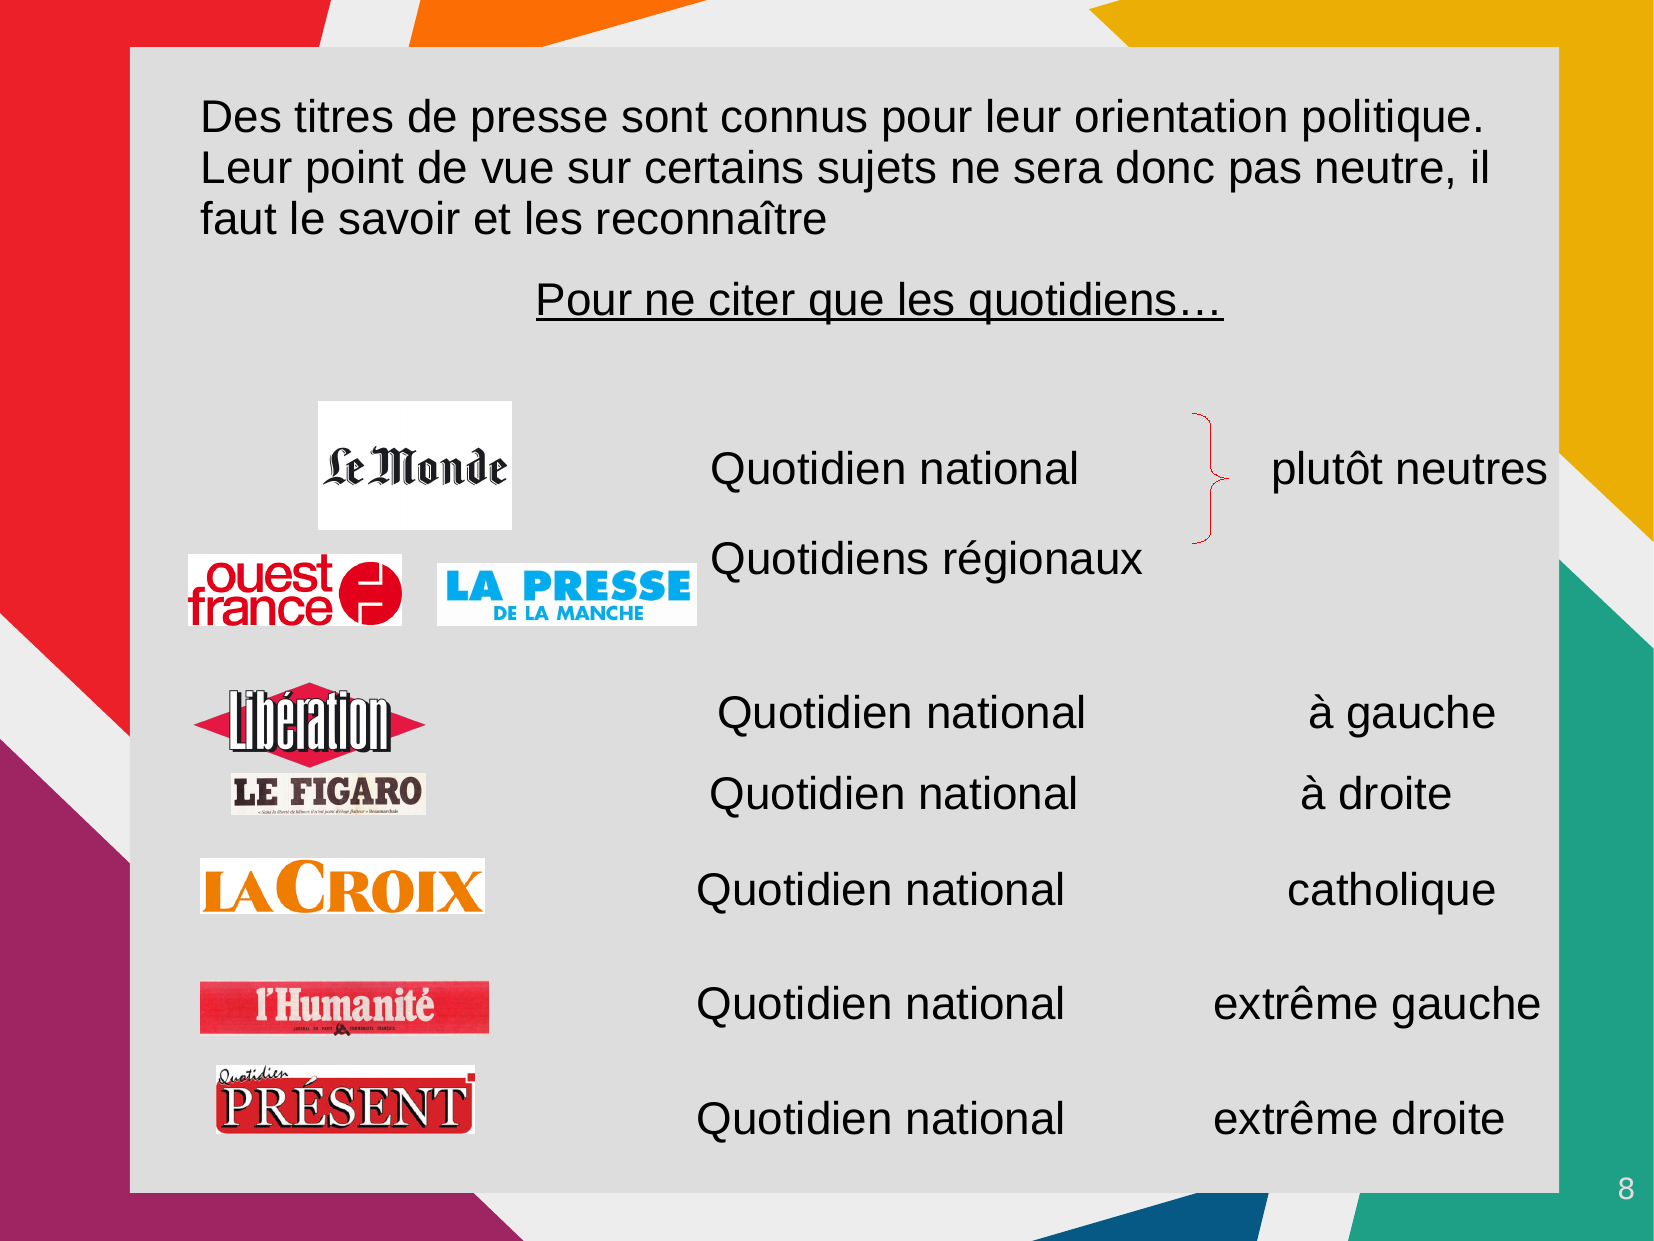

# Des titres de presse sont connus pour leur orientation politique. Leur point de vue sur certains sujets ne sera donc pas neutre, il faut le savoir et les reconnaître
Pour ne citer que les quotidiens…
 Quotidien national plutôt neutres
 Quotidiens régionaux
 		Quotidien national 			à gauche
 Quotidien national			 à droite
Quotidien national			catholique
Quotidien national		extrême gauche
Quotidien national		extrême droite
8